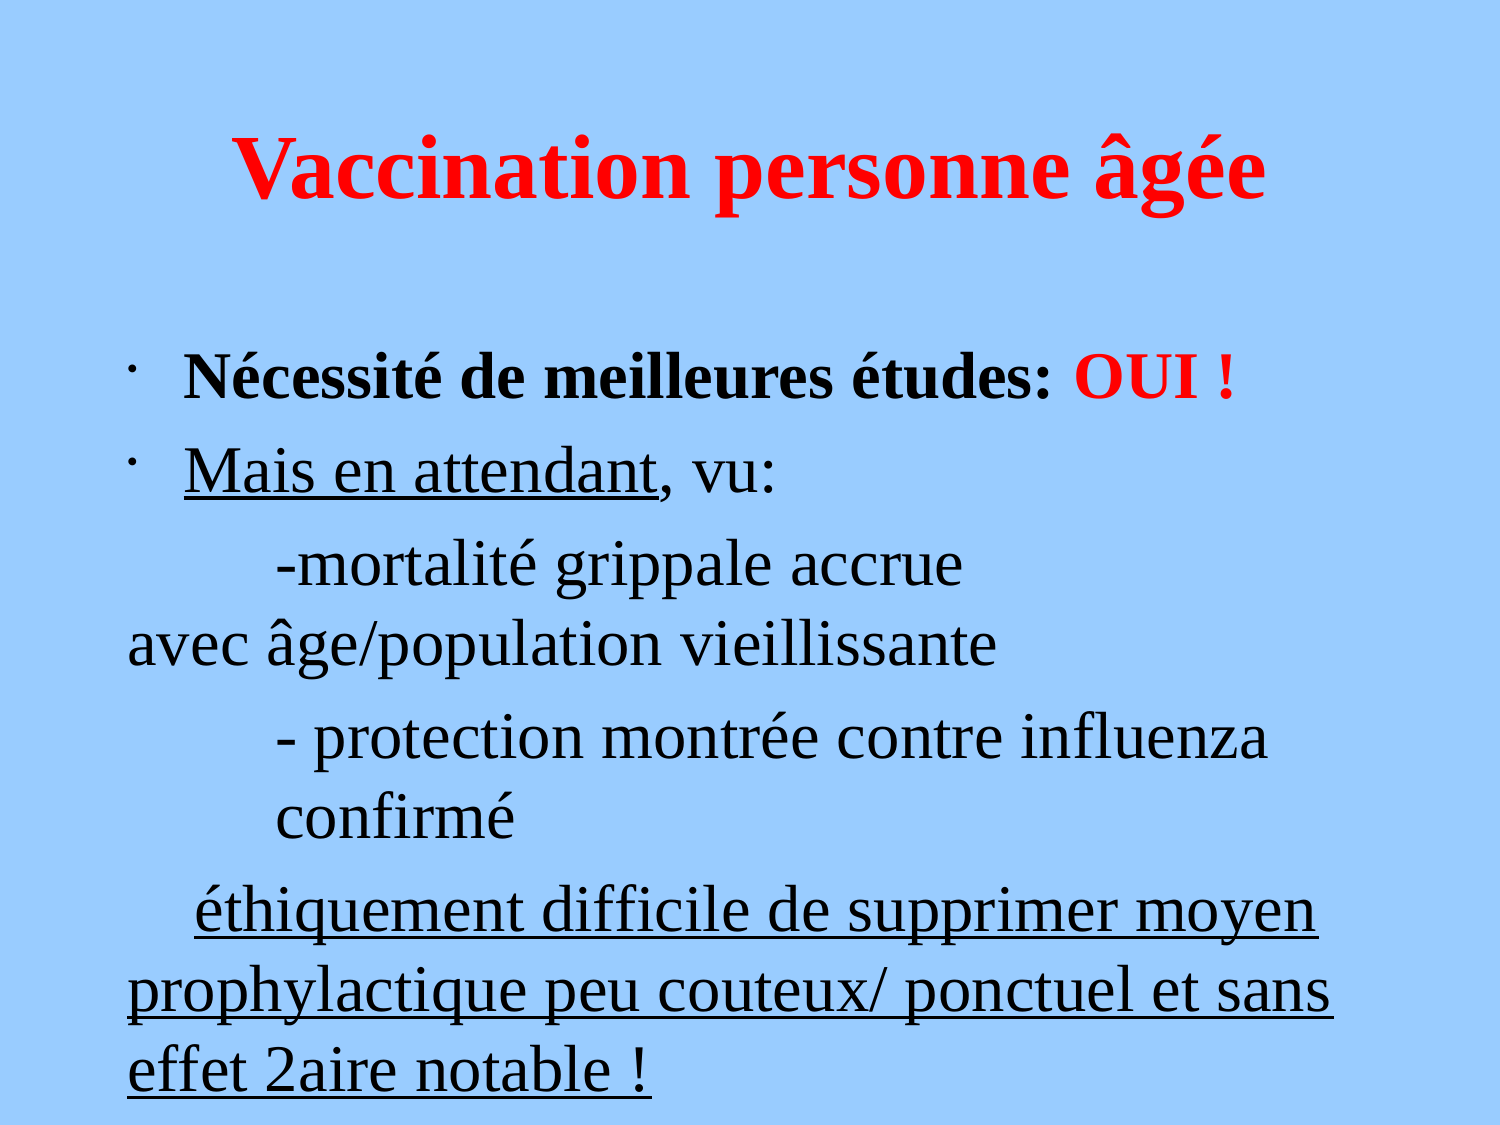

# Vaccination personne âgée
Nécessité de meilleures études: OUI !
Mais en attendant, vu:
 		-mortalité grippale accrue 					avec âge/population vieillissante
 		- protection montrée contre influenza 			confirmé
 éthiquement difficile de supprimer moyen prophylactique peu couteux/ ponctuel et sans effet 2aire notable !